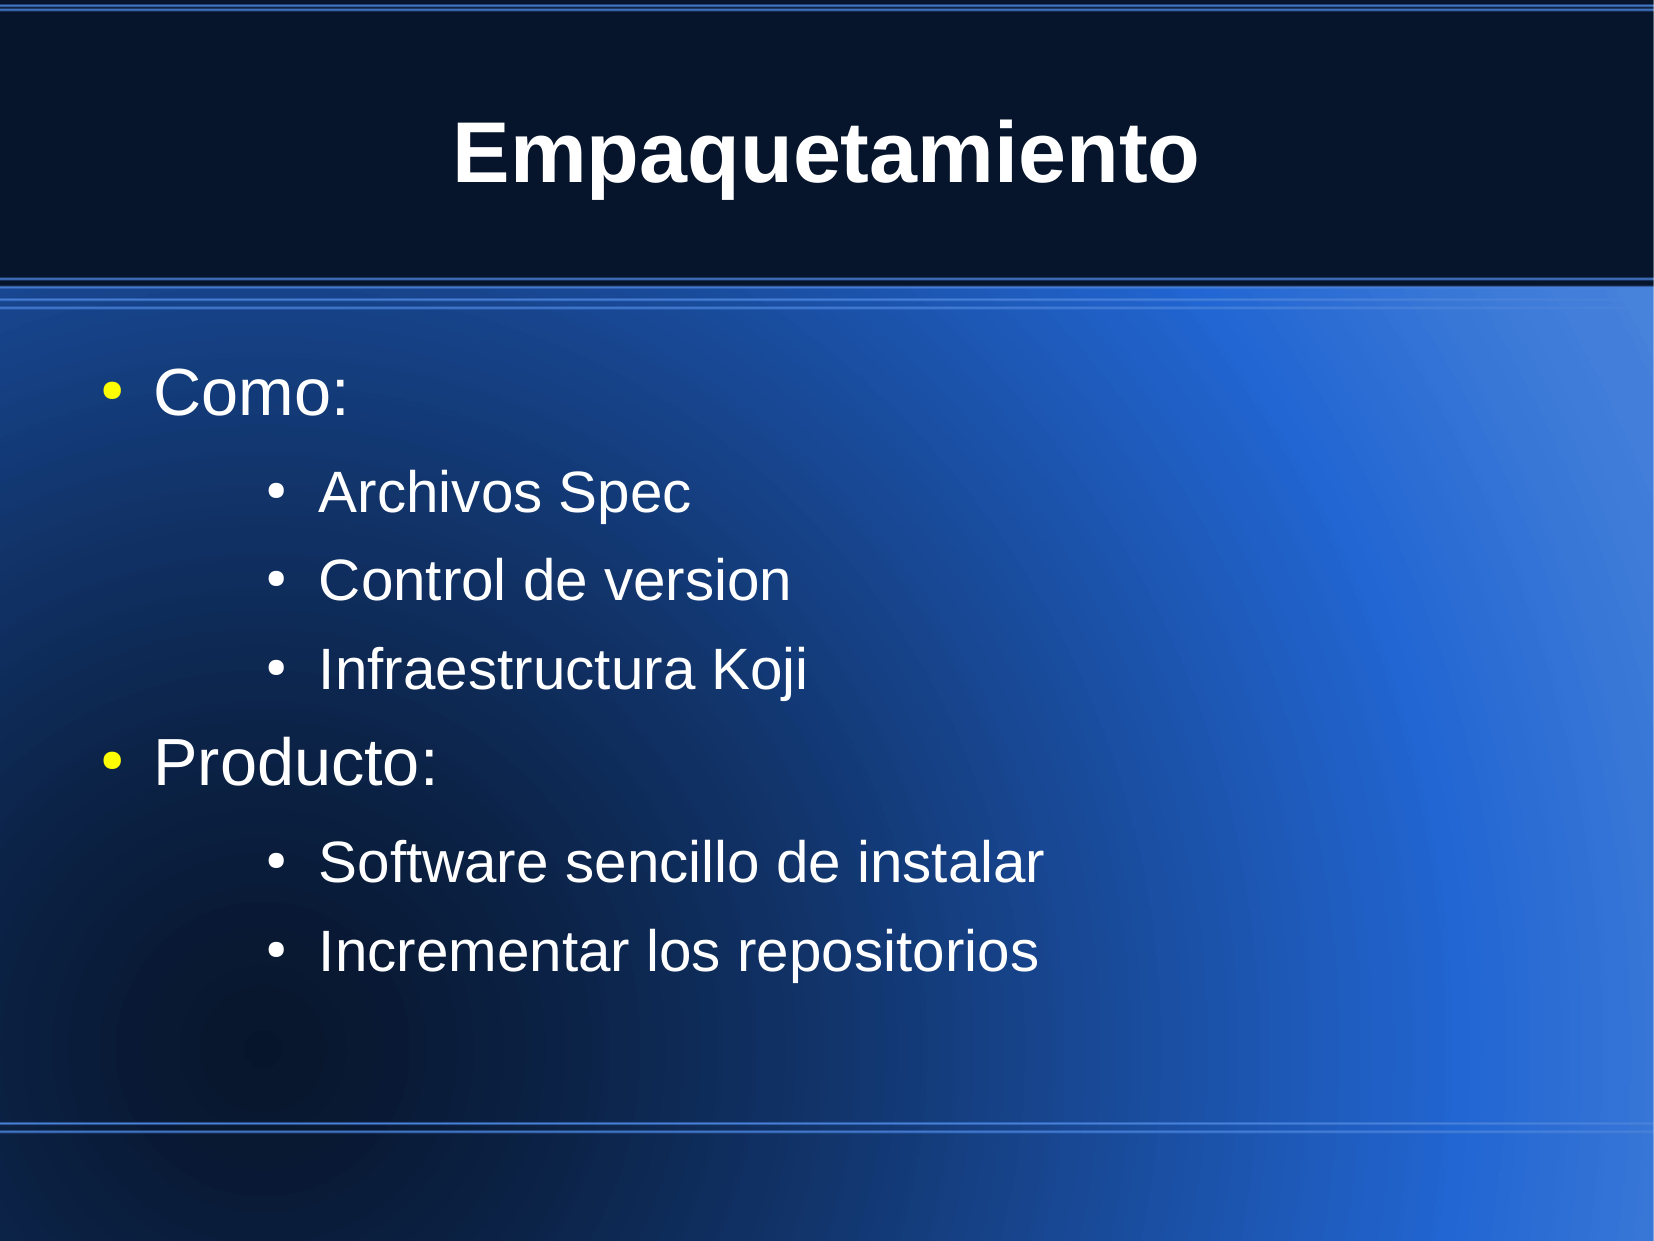

# Empaquetamiento
Como:
Archivos Spec
Control de version
Infraestructura Koji
Producto:
Software sencillo de instalar
Incrementar los repositorios